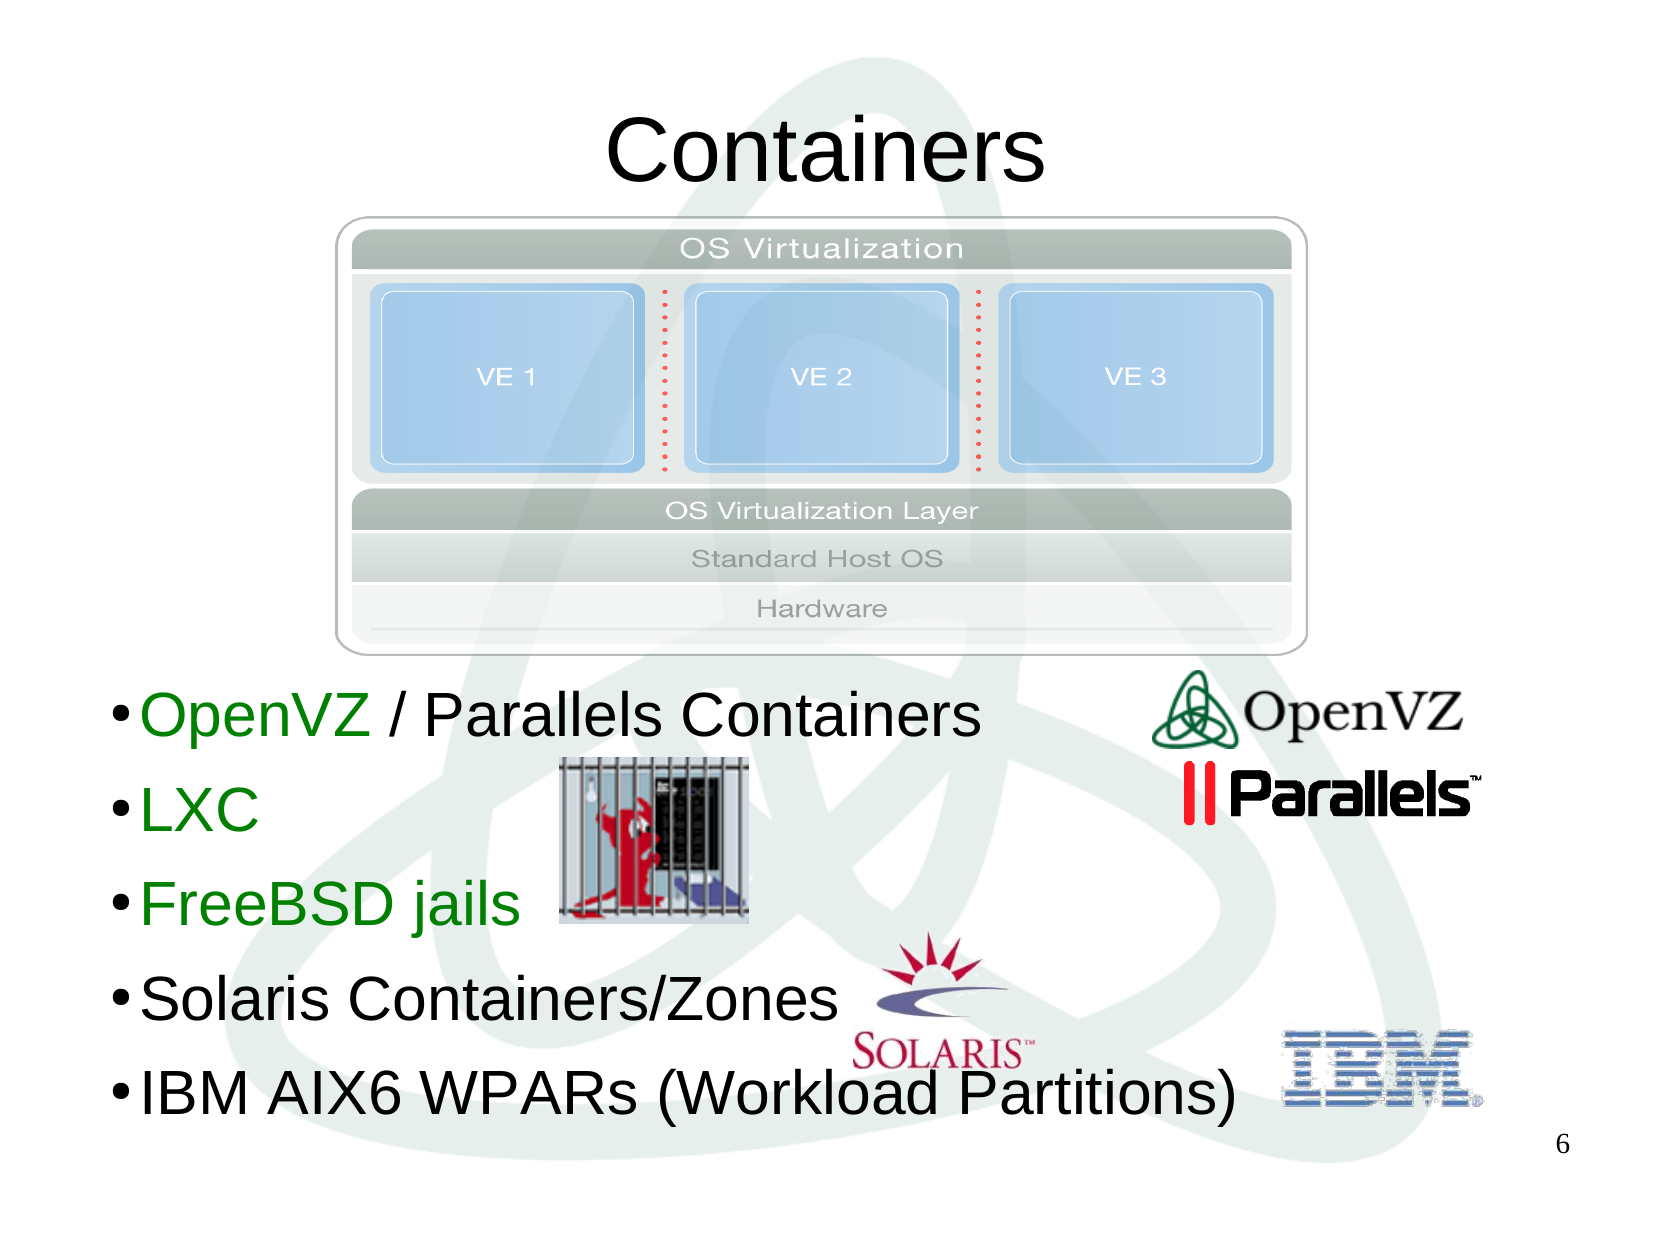

# Containers
OpenVZ / Parallels Containers
LXC
FreeBSD jails
Solaris Containers/Zones
IBM AIX6 WPARs (Workload Partitions)